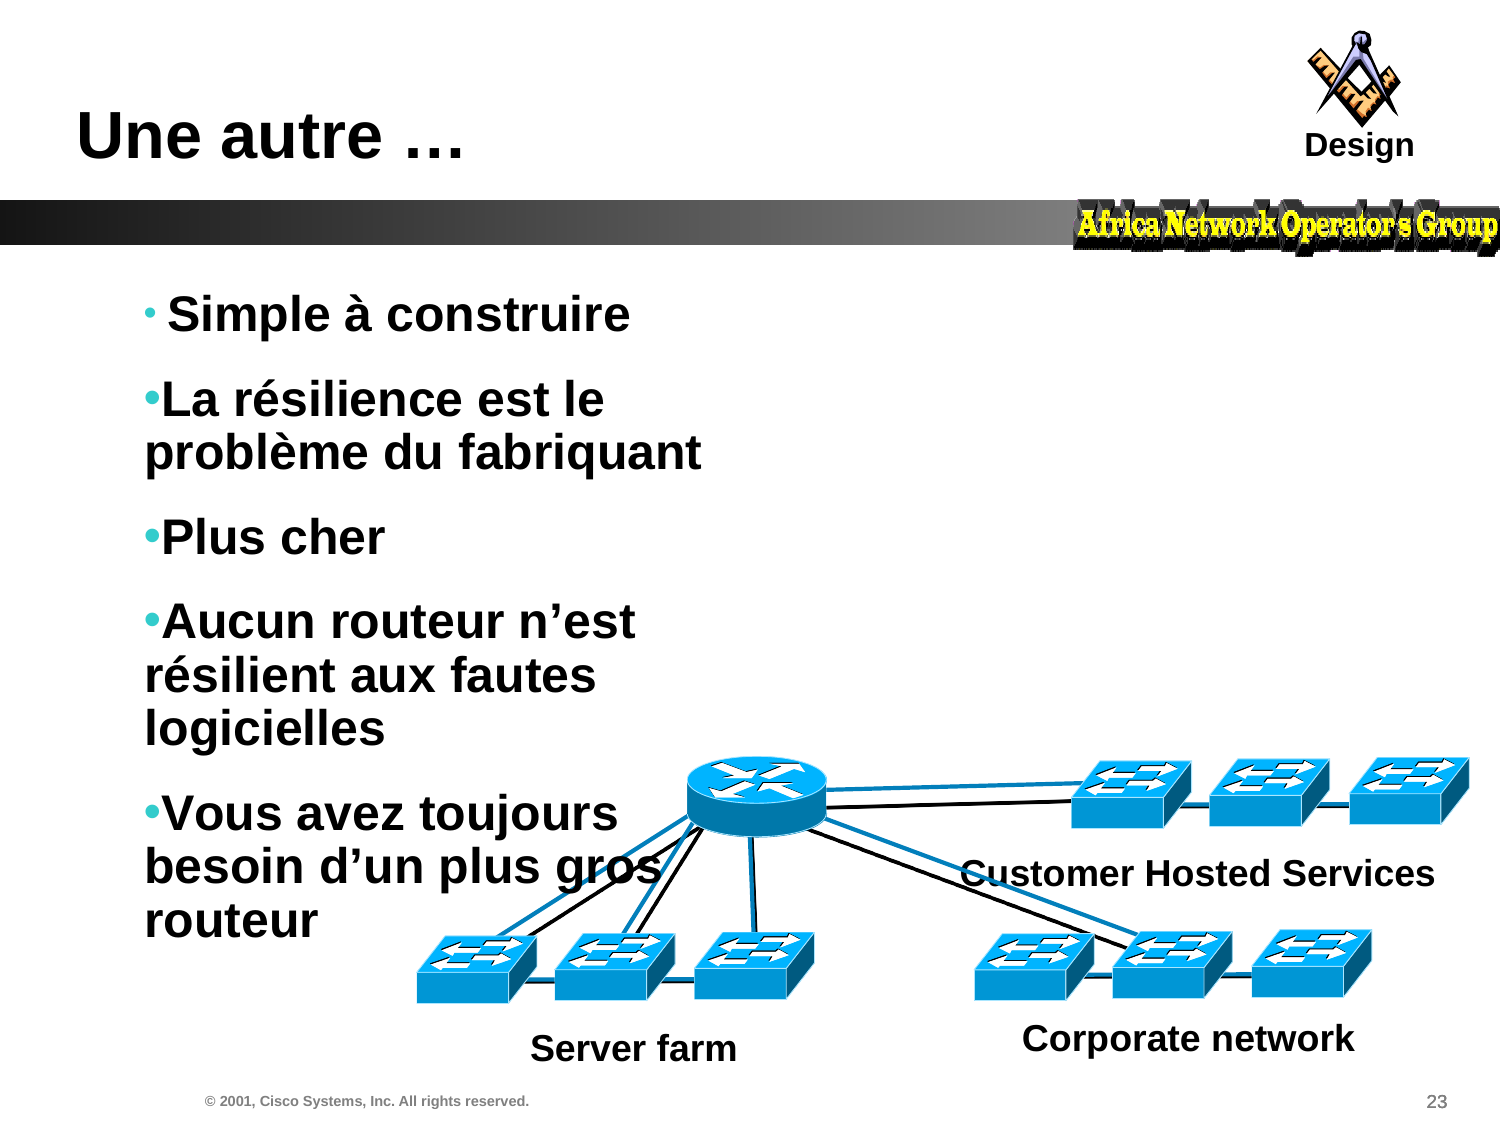

# Une autre …
Design
 Simple à construire
La résilience est le problème du fabriquant
Plus cher
Aucun routeur n’est résilient aux fautes logicielles
Vous avez toujours besoin d’un plus gros routeur
Customer Hosted Services
Corporate network
Server farm